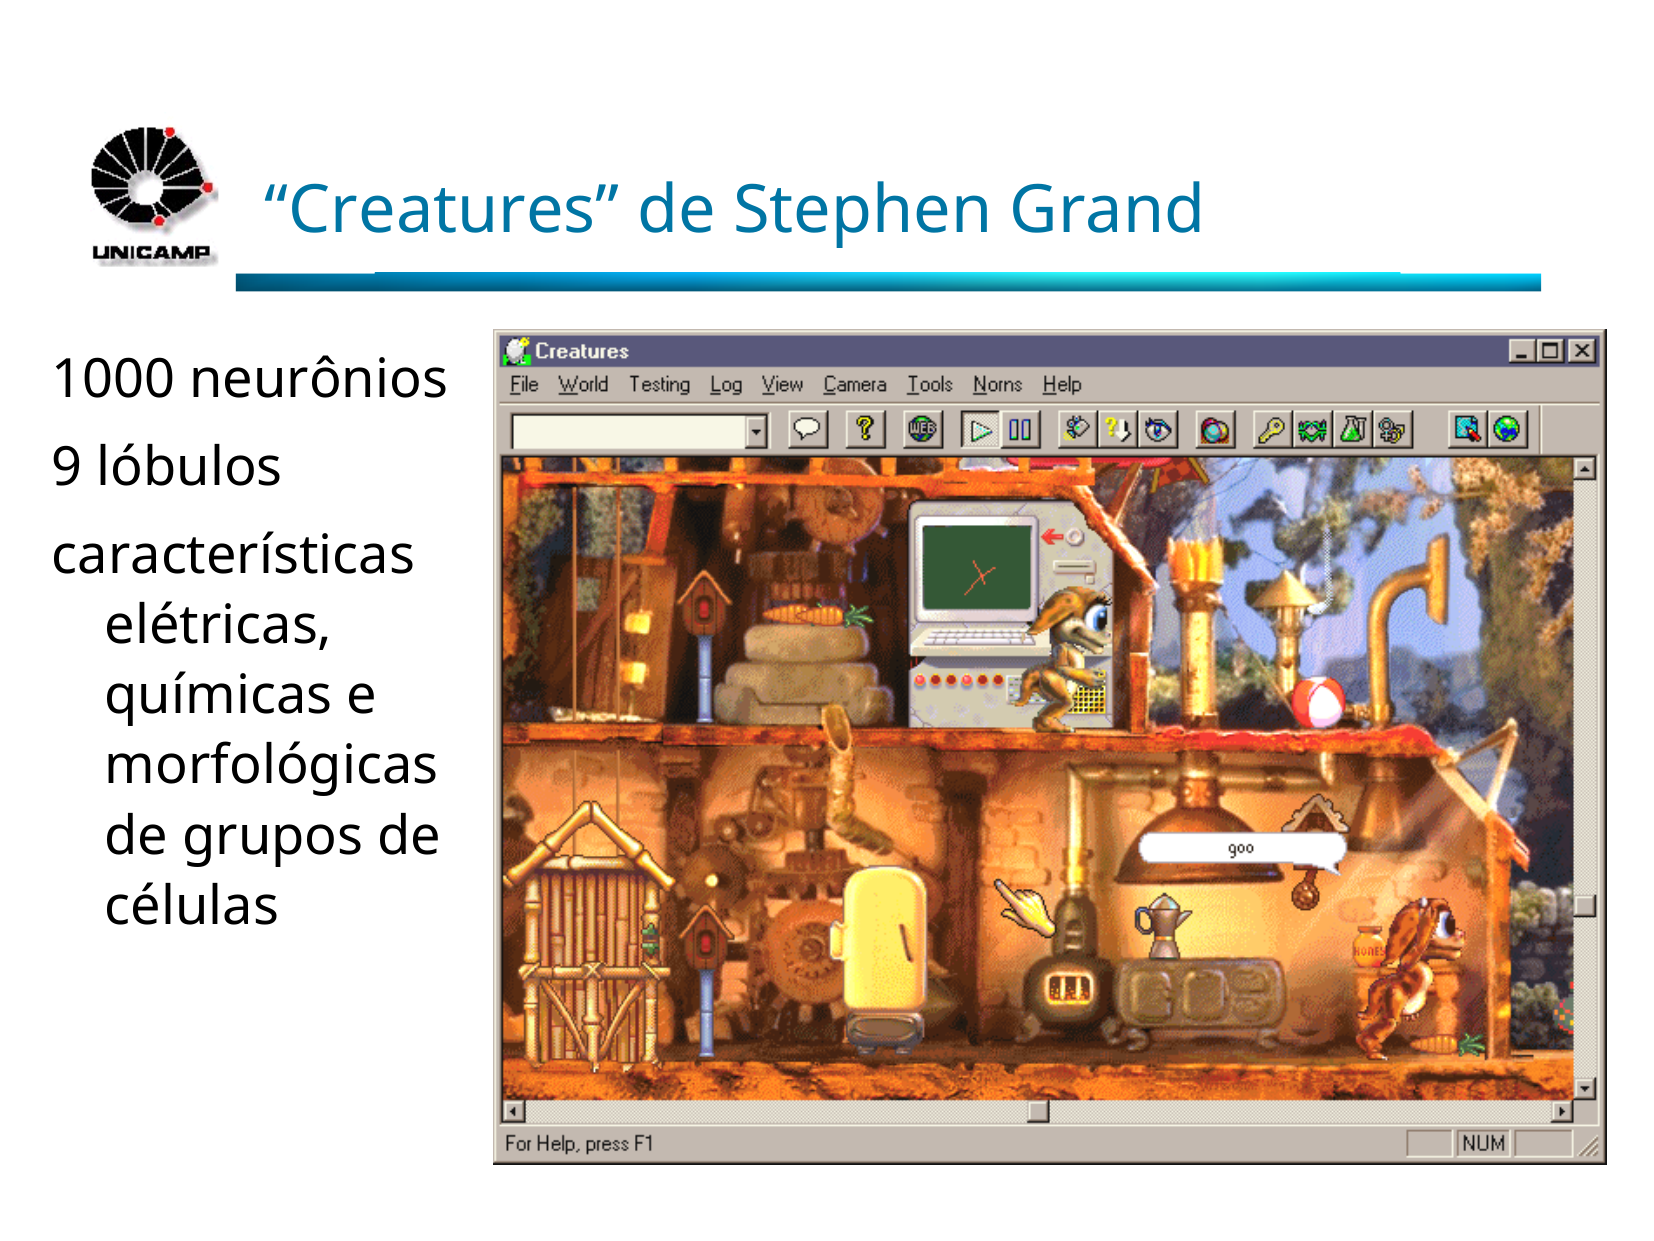

# “Creatures” de Stephen Grand
1000 neurônios
9 lóbulos
características
elétricas,
químicas e
morfológicas
de grupos de
células